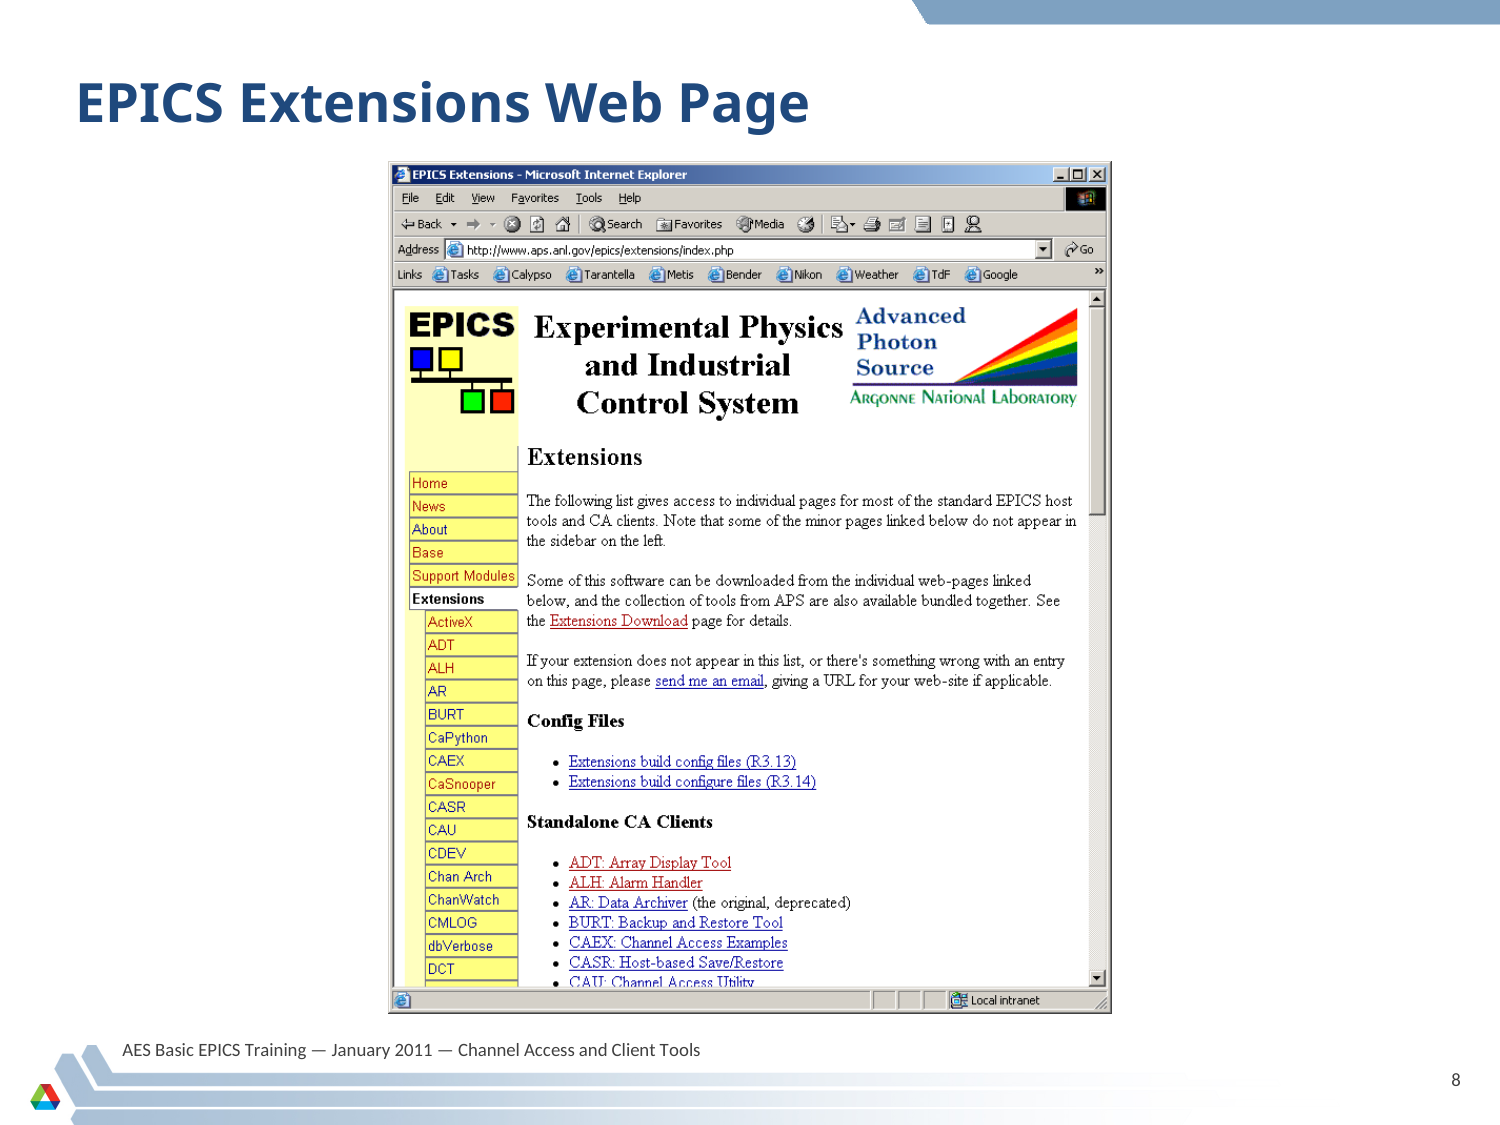

# EPICS Extensions Web Page
AES Basic EPICS Training — January 2011 — Channel Access and Client Tools
8